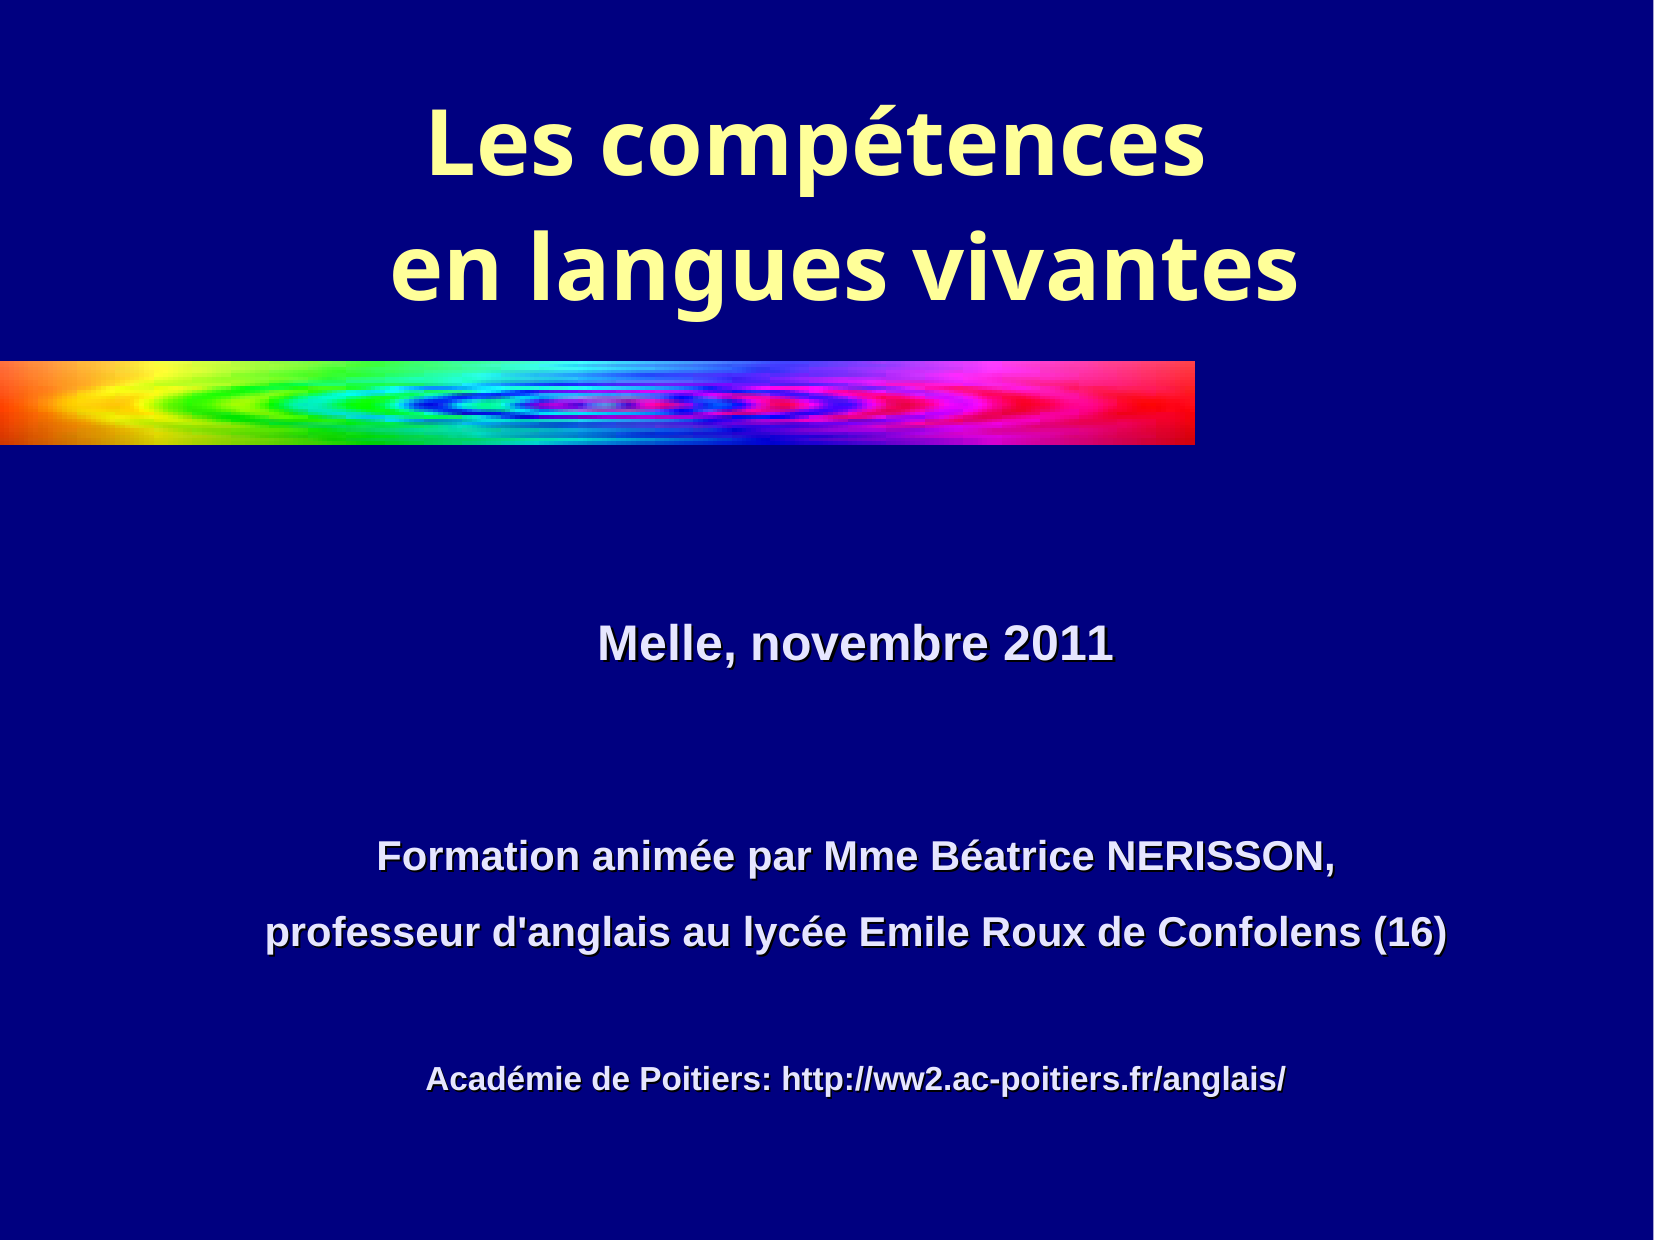

# Les compétences en langues vivantes
Melle, novembre 2011
Formation animée par Mme Béatrice NERISSON,
professeur d'anglais au lycée Emile Roux de Confolens (16)
Académie de Poitiers: http://ww2.ac-poitiers.fr/anglais/